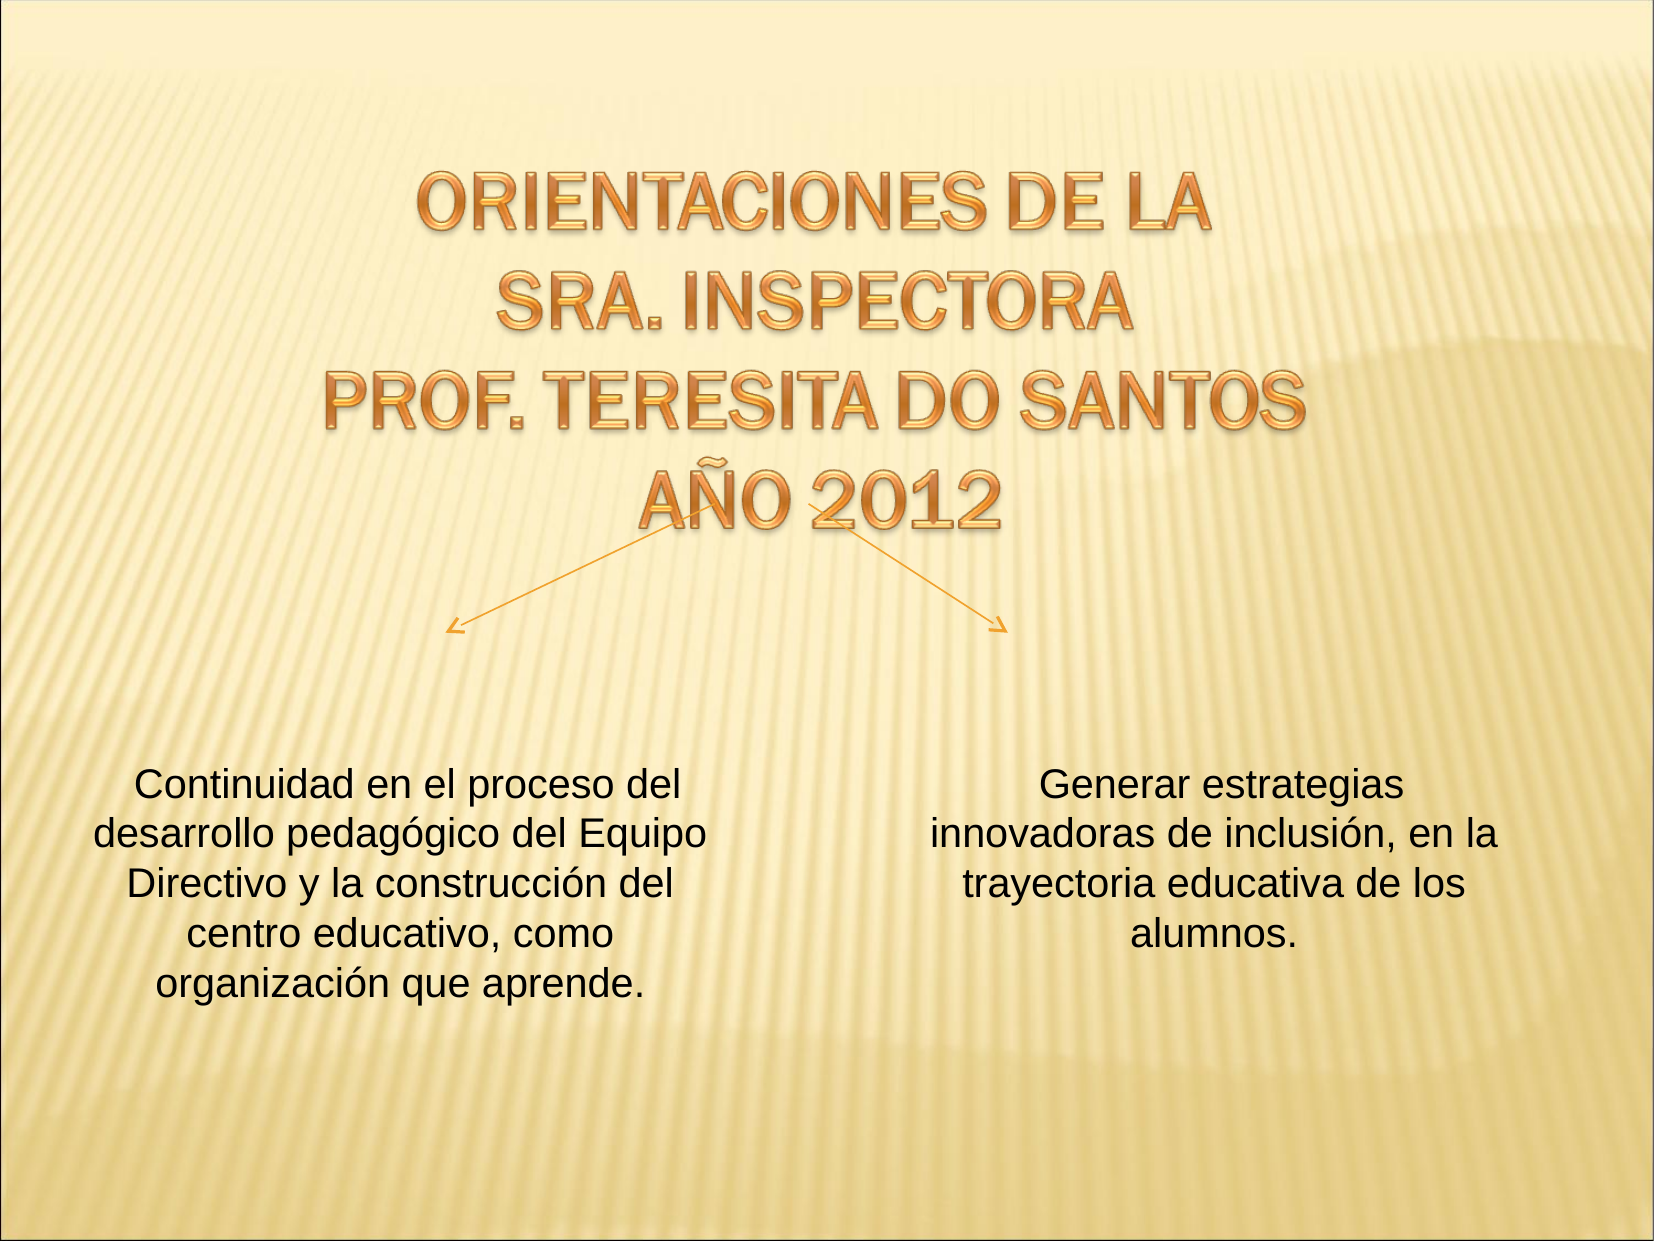

Continuidad en el proceso del desarrollo pedagógico del Equipo Directivo y la construcción del centro educativo, como organización que aprende.
Generar estrategias innovadoras de inclusión, en la trayectoria educativa de los alumnos.